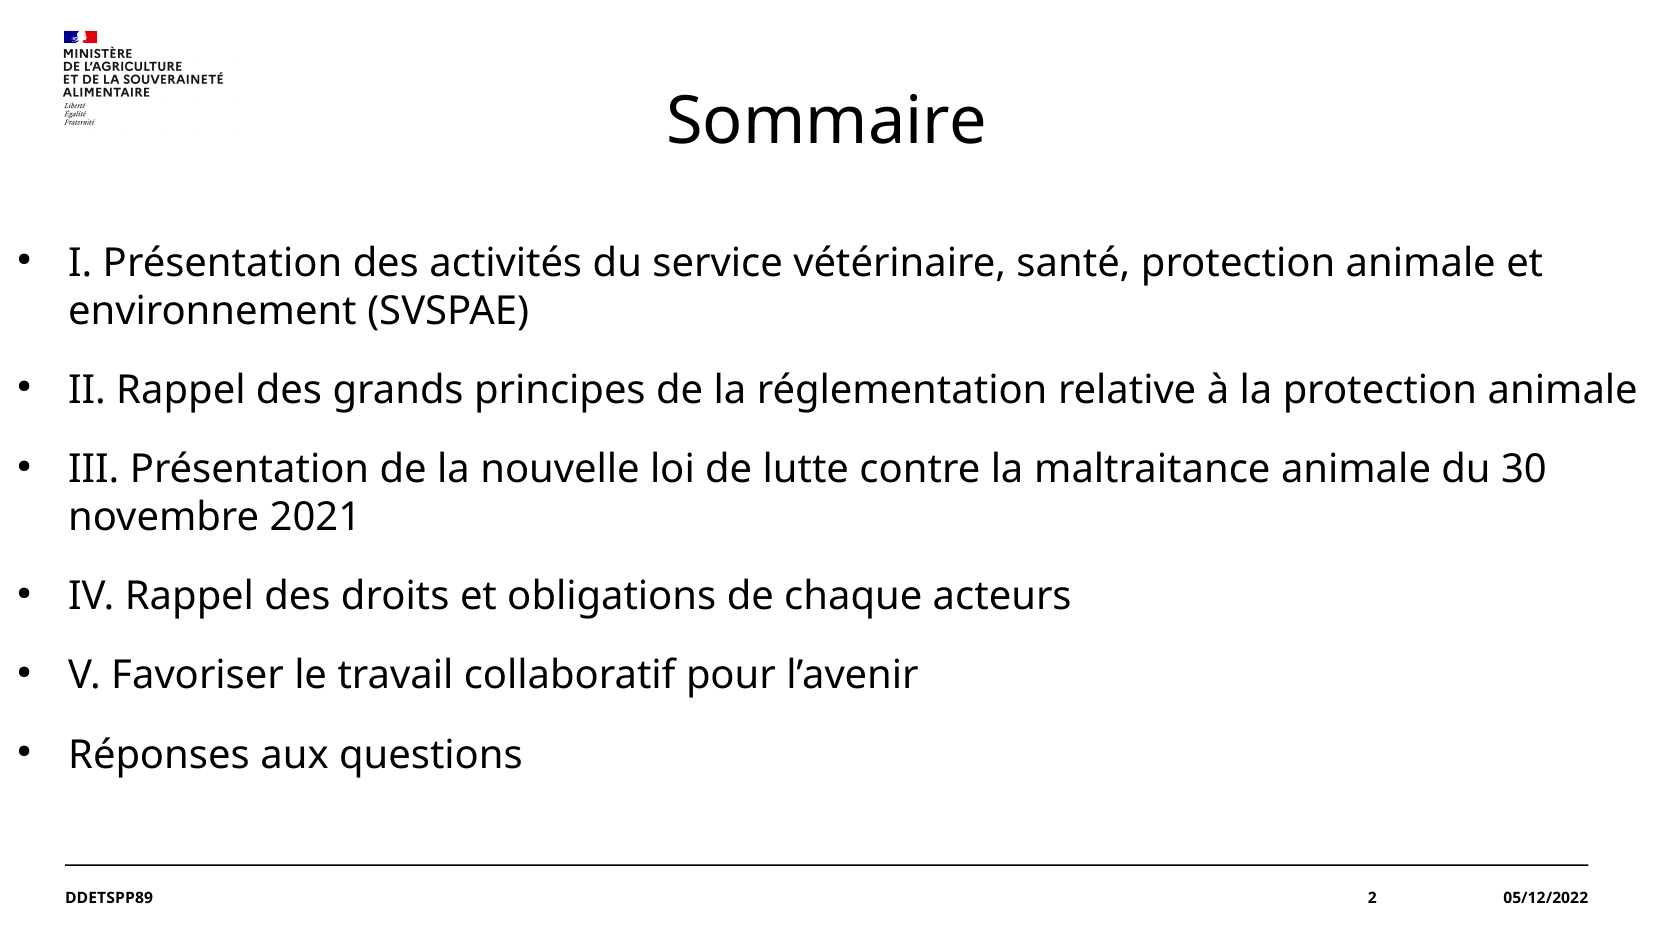

Sommaire
# I. Présentation des activités du service vétérinaire, santé, protection animale et environnement (SVSPAE)
II. Rappel des grands principes de la réglementation relative à la protection animale
III. Présentation de la nouvelle loi de lutte contre la maltraitance animale du 30 novembre 2021
IV. Rappel des droits et obligations de chaque acteurs
V. Favoriser le travail collaboratif pour l’avenir
Réponses aux questions
DDETSPP89
2
05/12/2022